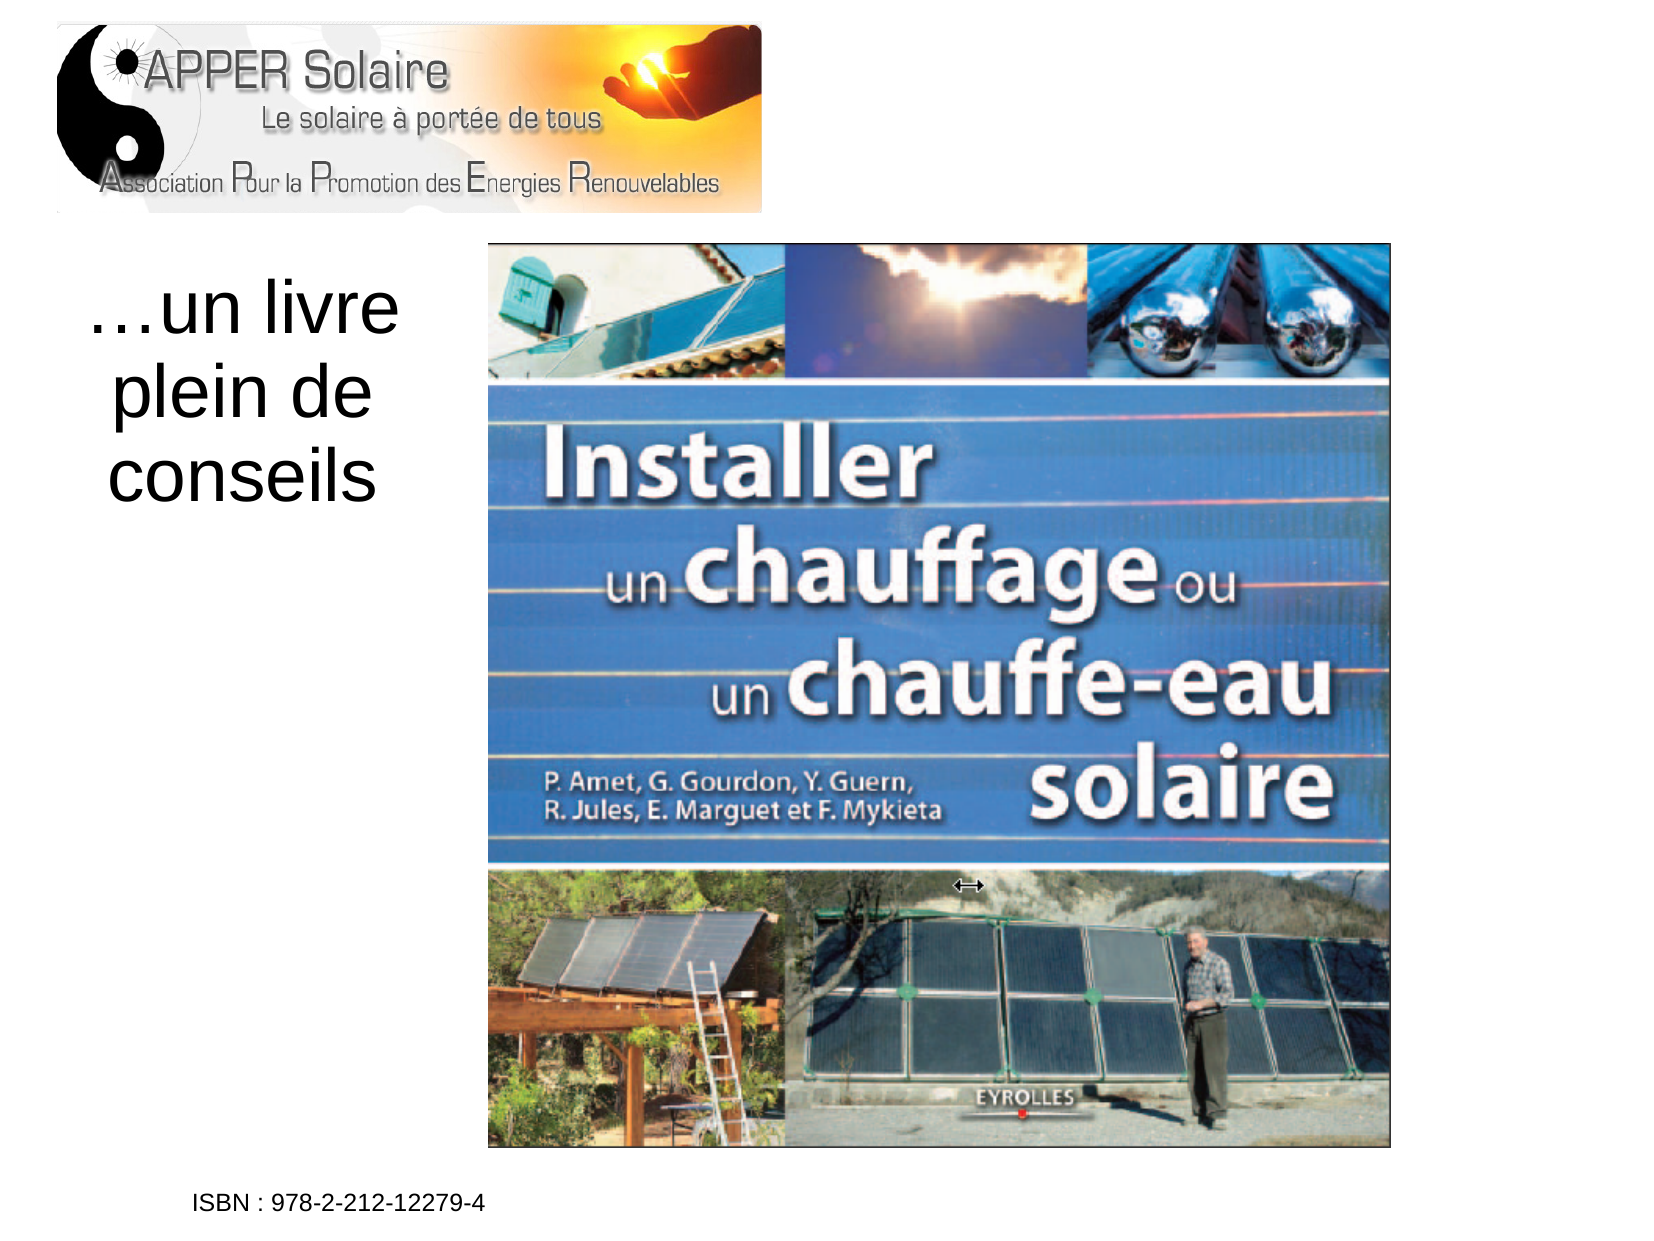

#
…un livre
plein de
conseils
ISBN : 978-2-212-12279-4